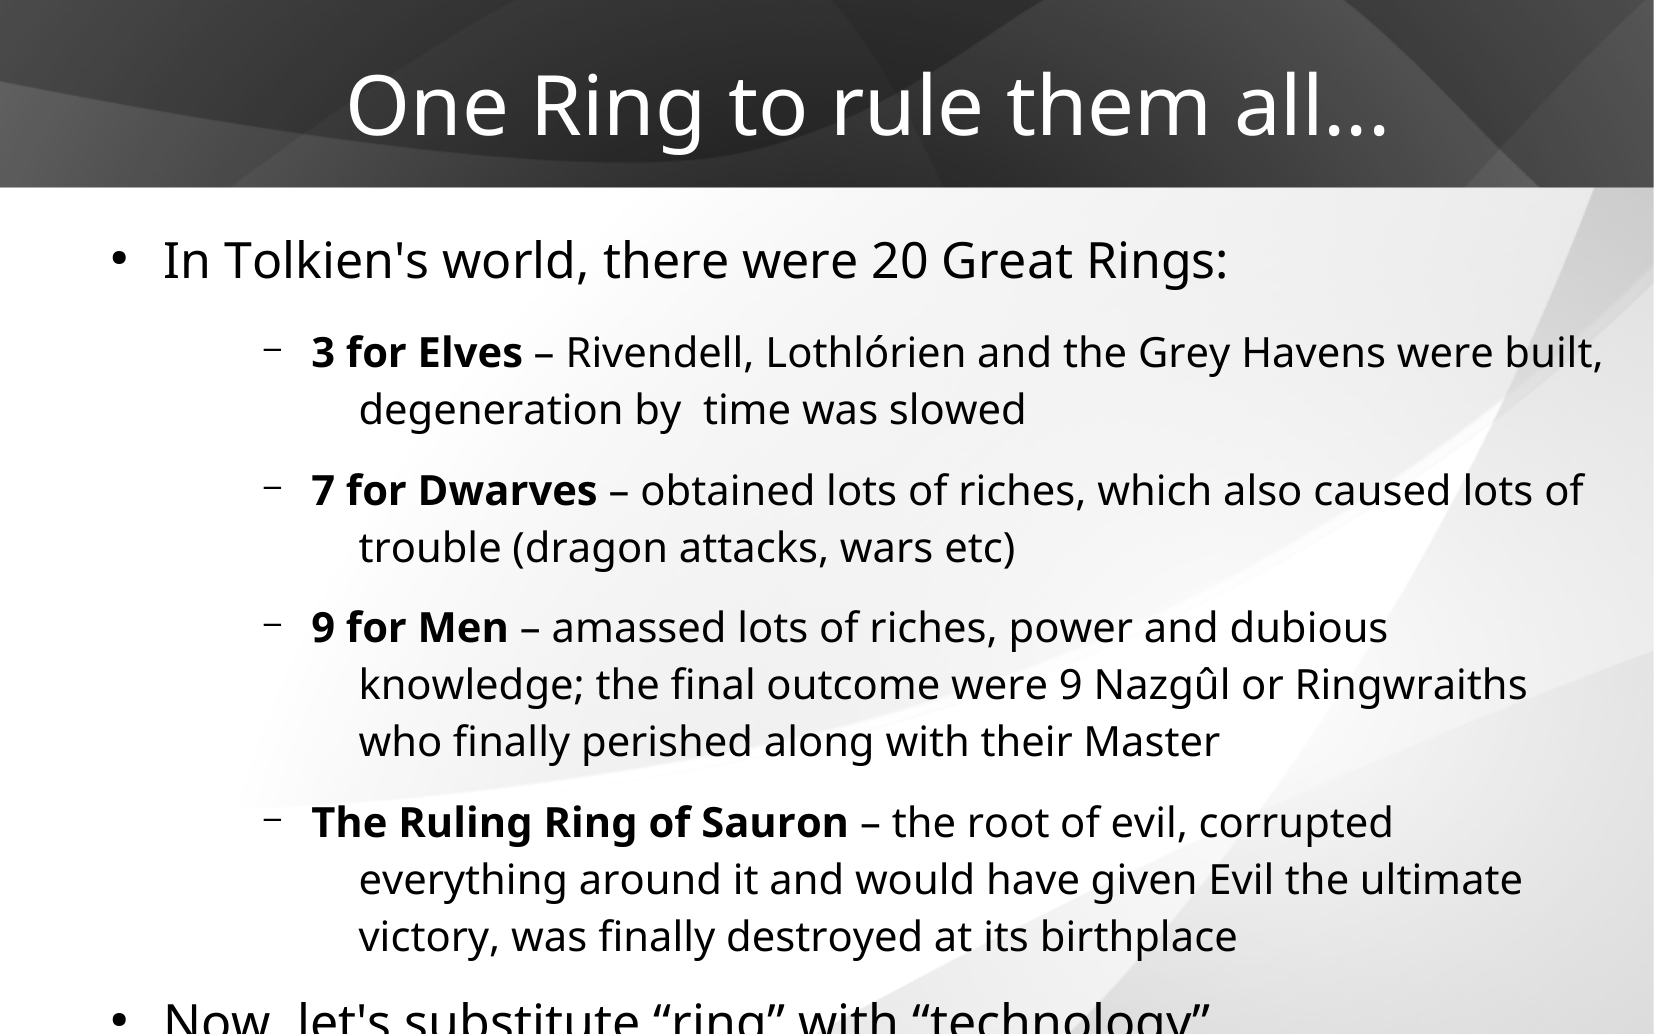

# One Ring to rule them all...
In Tolkien's world, there were 20 Great Rings:
3 for Elves – Rivendell, Lothlórien and the Grey Havens were built, degeneration by time was slowed
7 for Dwarves – obtained lots of riches, which also caused lots of trouble (dragon attacks, wars etc)
9 for Men – amassed lots of riches, power and dubious knowledge; the final outcome were 9 Nazgûl or Ringwraiths who finally perished along with their Master
The Ruling Ring of Sauron – the root of evil, corrupted everything around it and would have given Evil the ultimate victory, was finally destroyed at its birthplace
Now, let's substitute “ring” with “technology”...